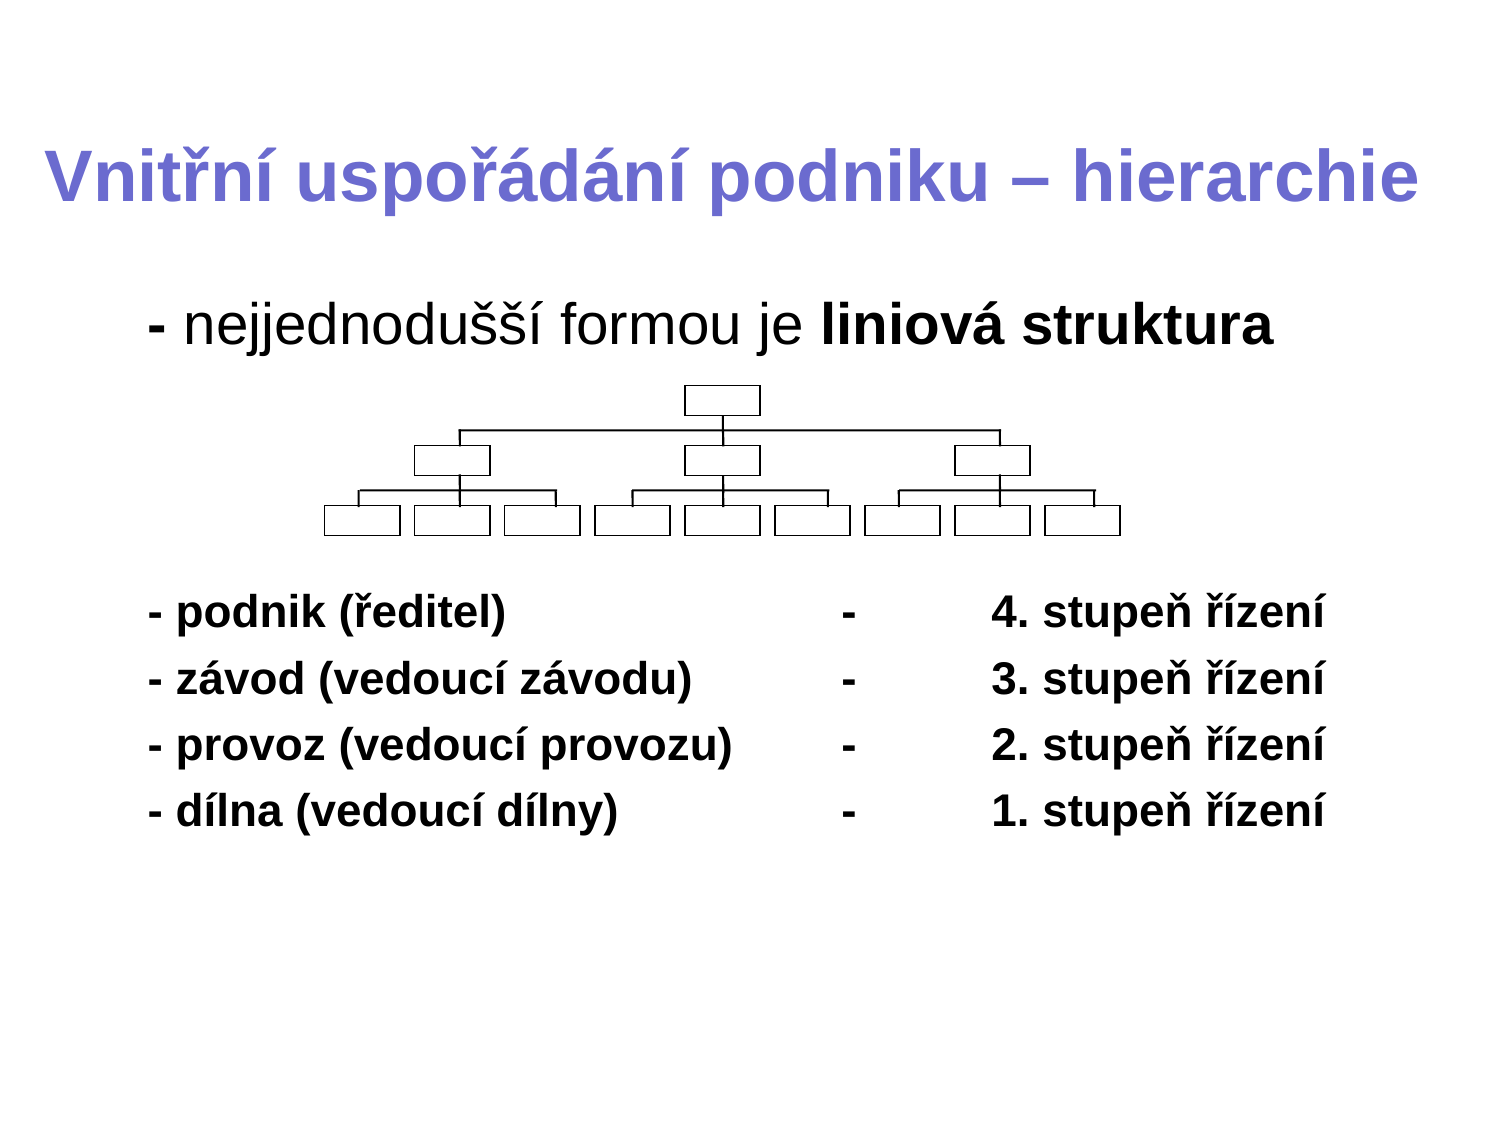

# Vnitřní uspořádání podniku – hierarchie
	- nejjednodušší formou je liniová struktura
	- podnik (ředitel)			- 	4. stupeň řízení
	- závod (vedoucí závodu)	-	3. stupeň řízení
	- provoz (vedoucí provozu)	-	2. stupeň řízení
	- dílna (vedoucí dílny)		-	1. stupeň řízení